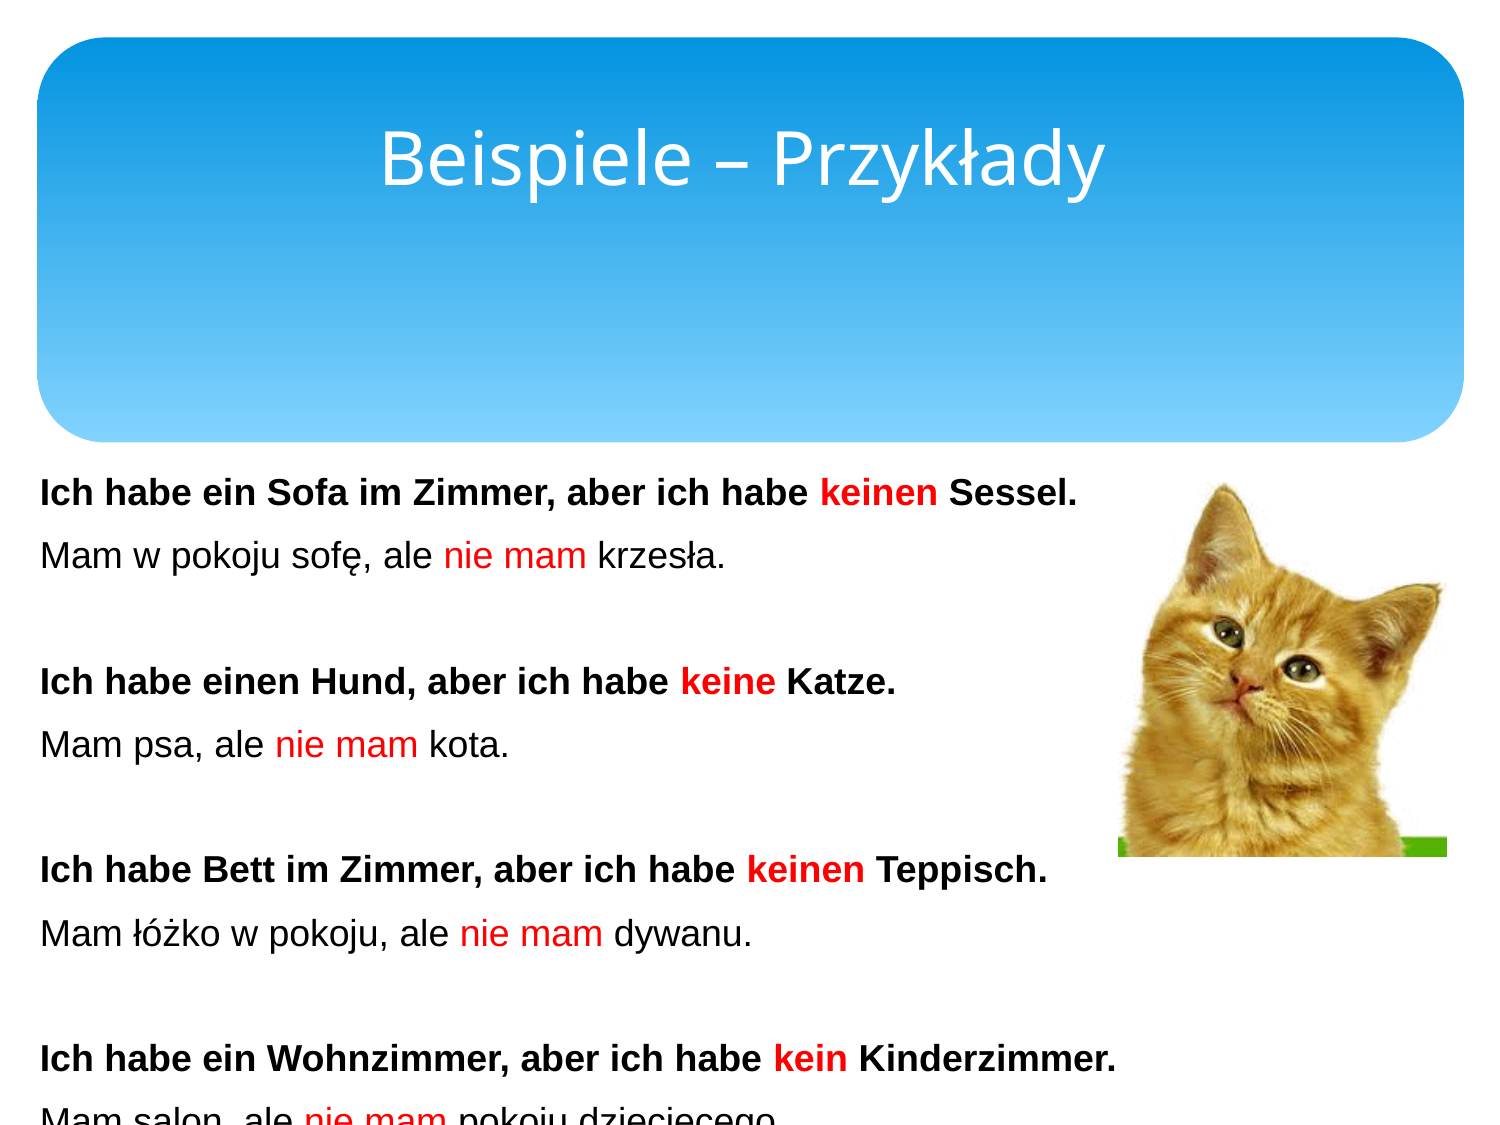

# Beispiele – Przykłady
Ich habe ein Sofa im Zimmer, aber ich habe keinen Sessel.
Mam w pokoju sofę, ale nie mam krzesła.
Ich habe einen Hund, aber ich habe keine Katze.
Mam psa, ale nie mam kota.
Ich habe Bett im Zimmer, aber ich habe keinen Teppisch.
Mam łóżko w pokoju, ale nie mam dywanu.
Ich habe ein Wohnzimmer, aber ich habe kein Kinderzimmer.
Mam salon, ale nie mam pokoju dziecięcego.